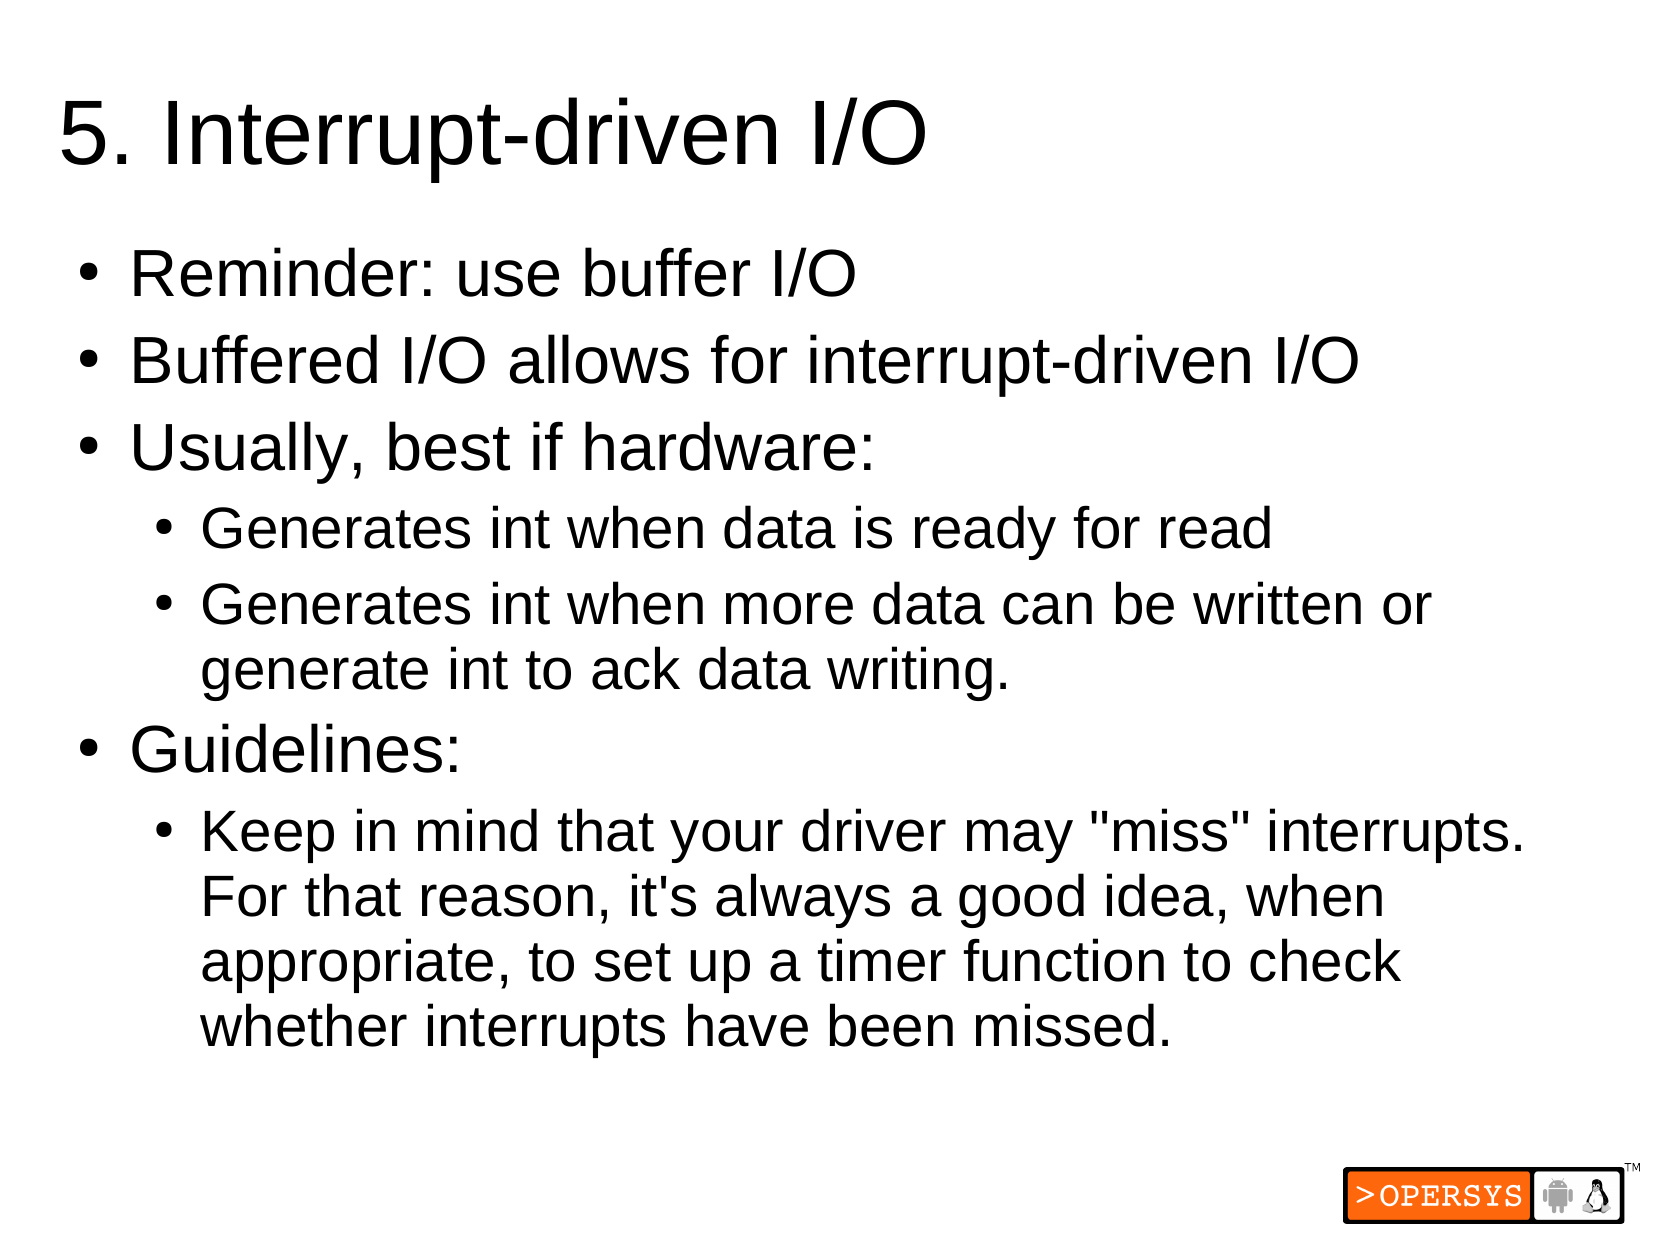

# 5. Interrupt-driven I/O
Reminder: use buffer I/O
Buffered I/O allows for interrupt-driven I/O
Usually, best if hardware:
Generates int when data is ready for read
Generates int when more data can be written or generate int to ack data writing.
Guidelines:
Keep in mind that your driver may "miss" interrupts. For that reason, it's always a good idea, when appropriate, to set up a timer function to check whether interrupts have been missed.